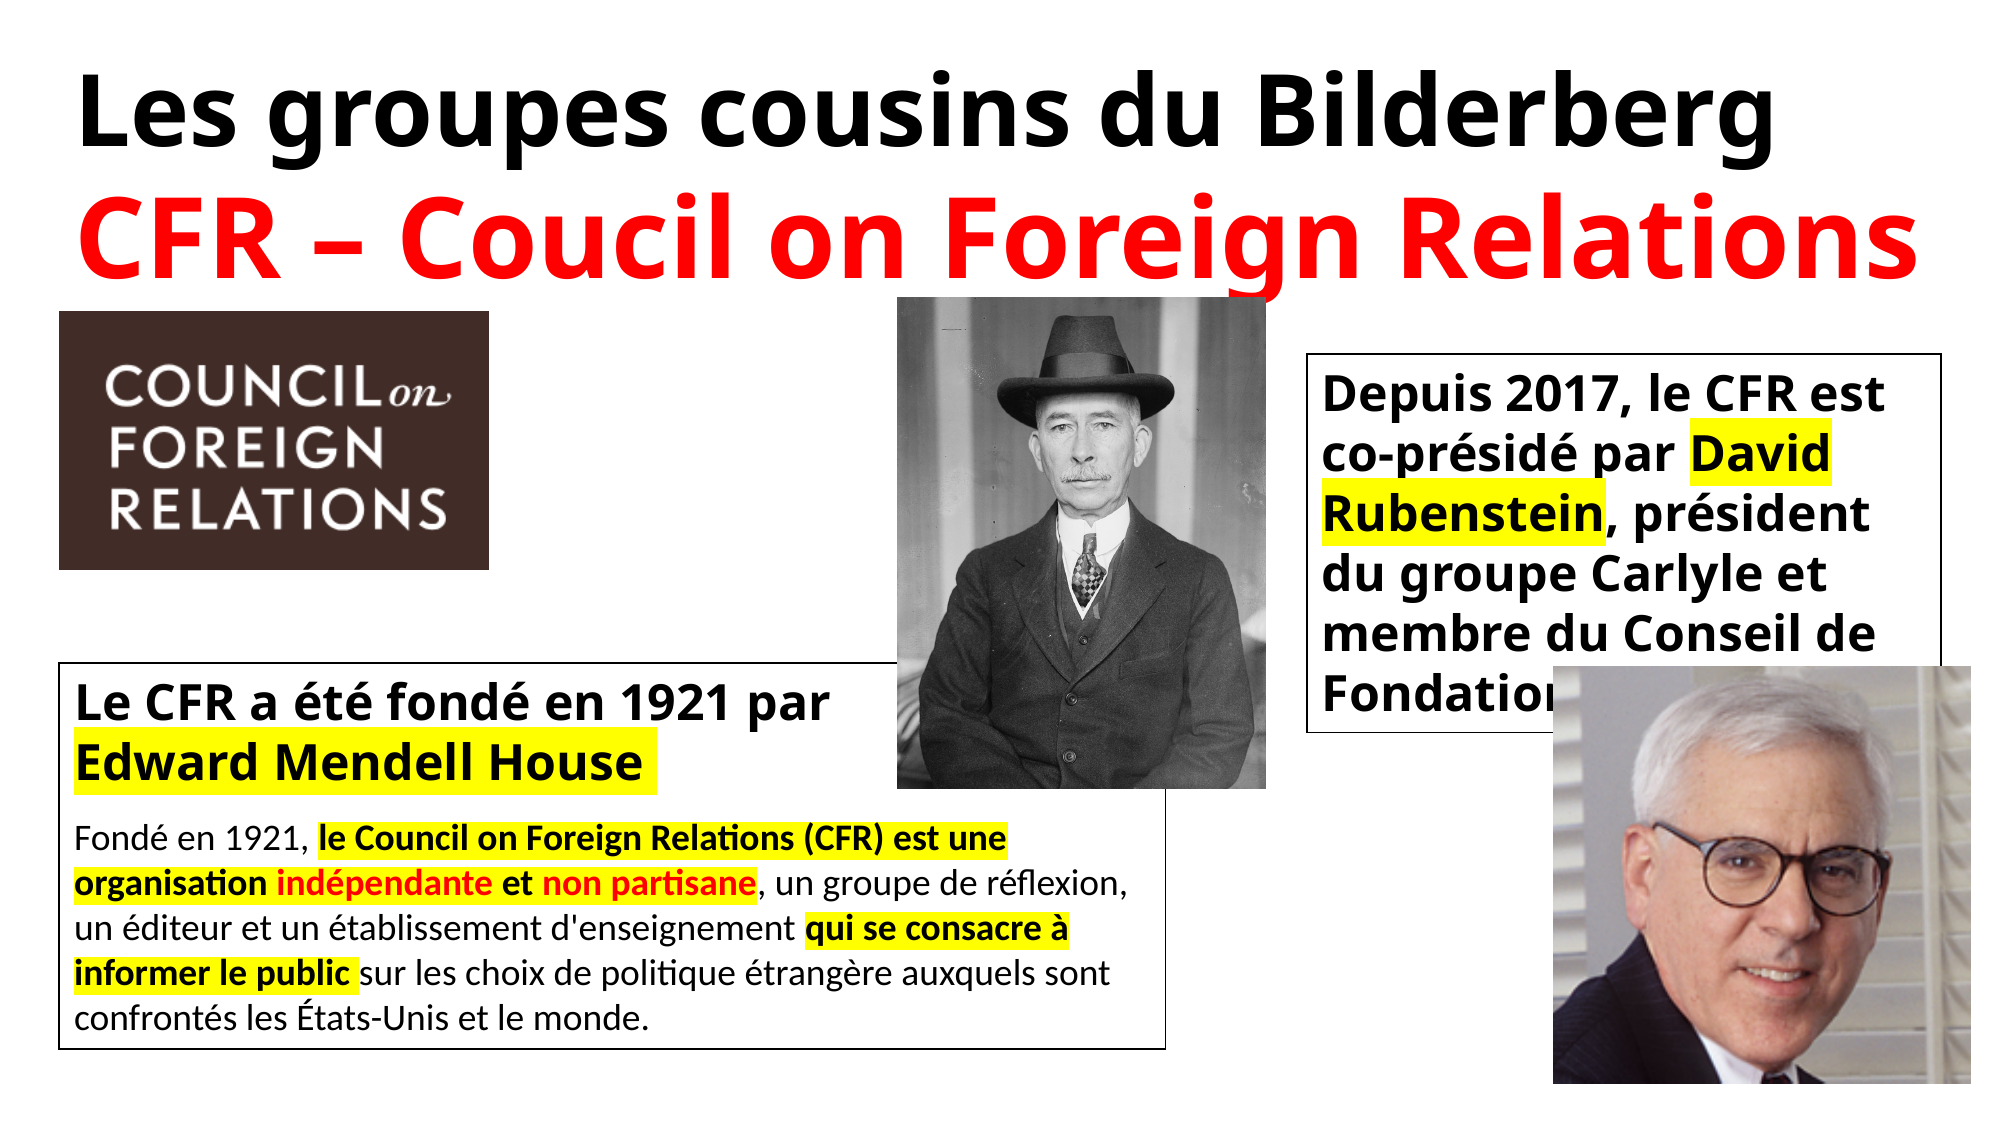

Les groupes cousins du Bilderberg
CFR – Coucil on Foreign Relations
Depuis 2017, le CFR est co-présidé par David Rubenstein, président du groupe Carlyle et membre du Conseil de Fondation du WEF
Le CFR a été fondé en 1921 par
Edward Mendell House
Fondé en 1921, le Council on Foreign Relations (CFR) est une organisation indépendante et non partisane, un groupe de réflexion, un éditeur et un établissement d'enseignement qui se consacre à informer le public sur les choix de politique étrangère auxquels sont confrontés les États-Unis et le monde.